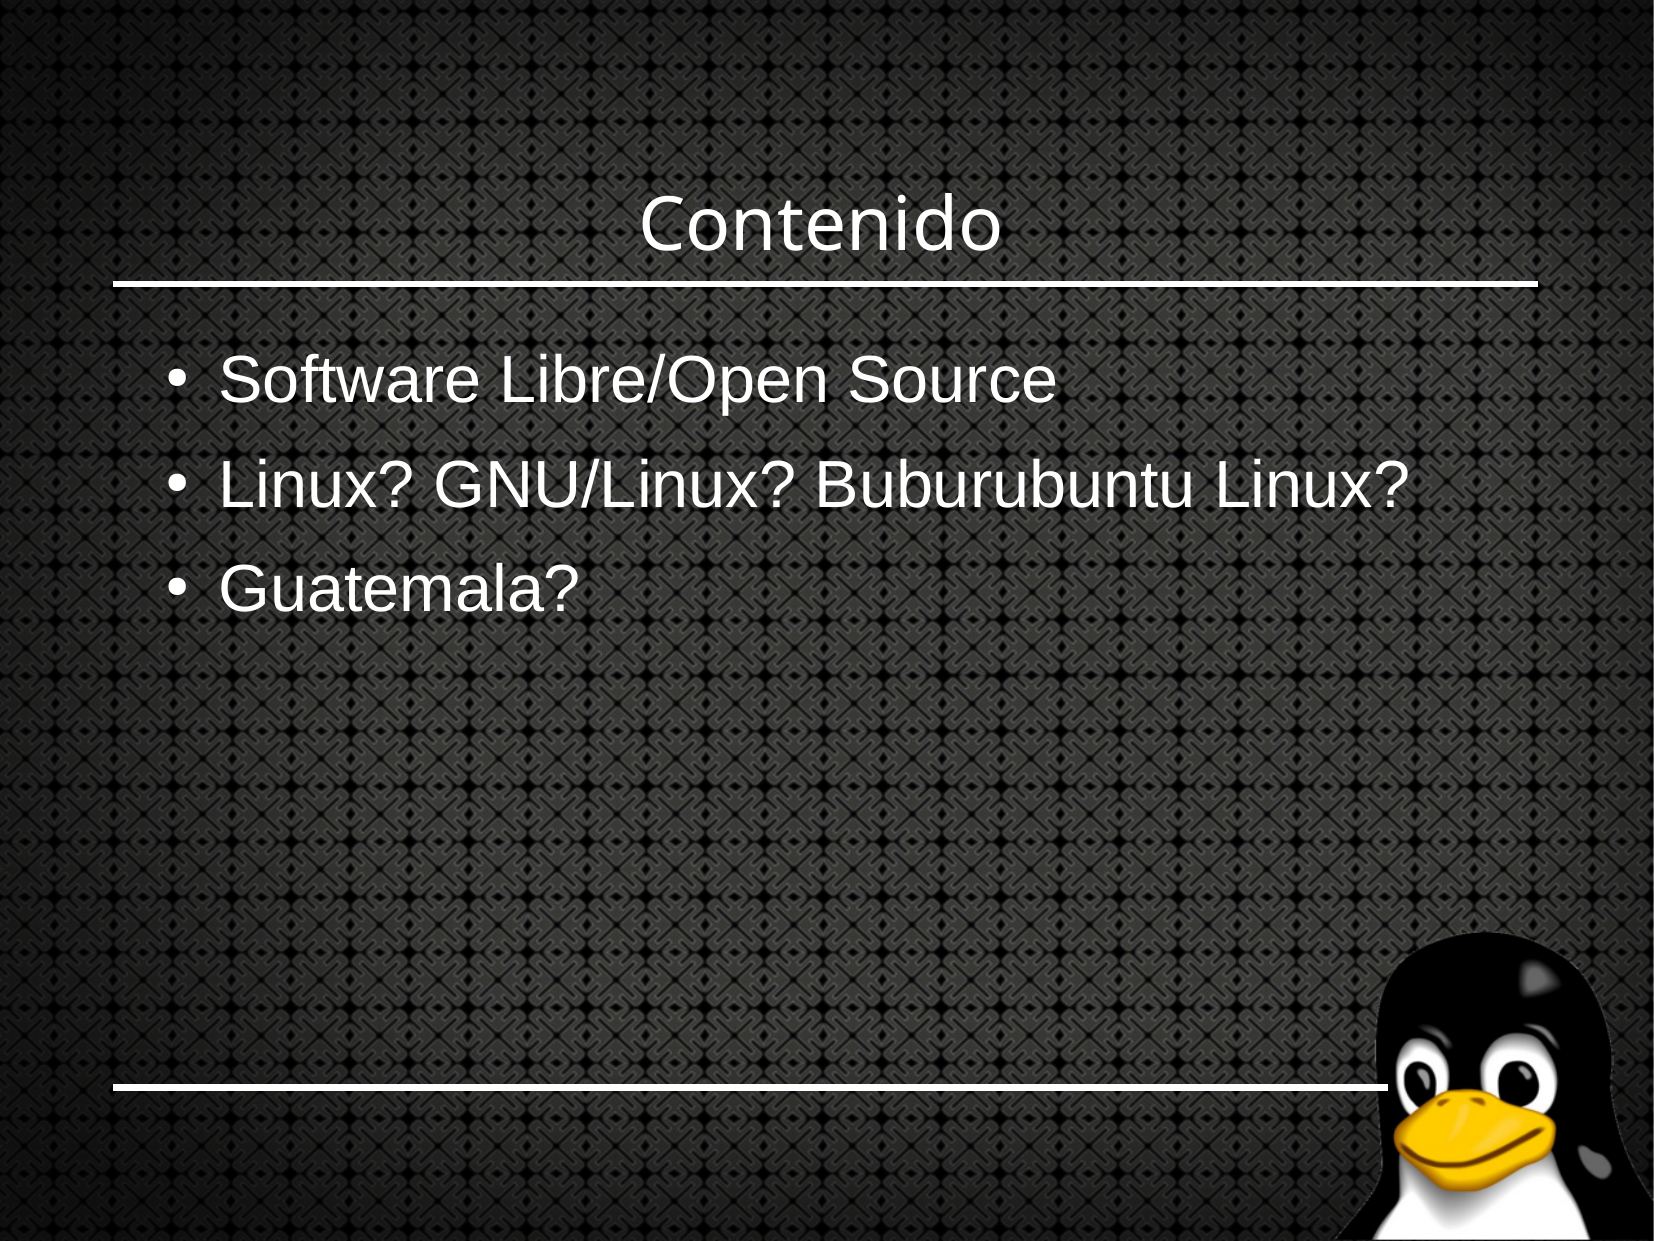

# Contenido
Software Libre/Open Source
Linux? GNU/Linux? Buburubuntu Linux?
Guatemala?